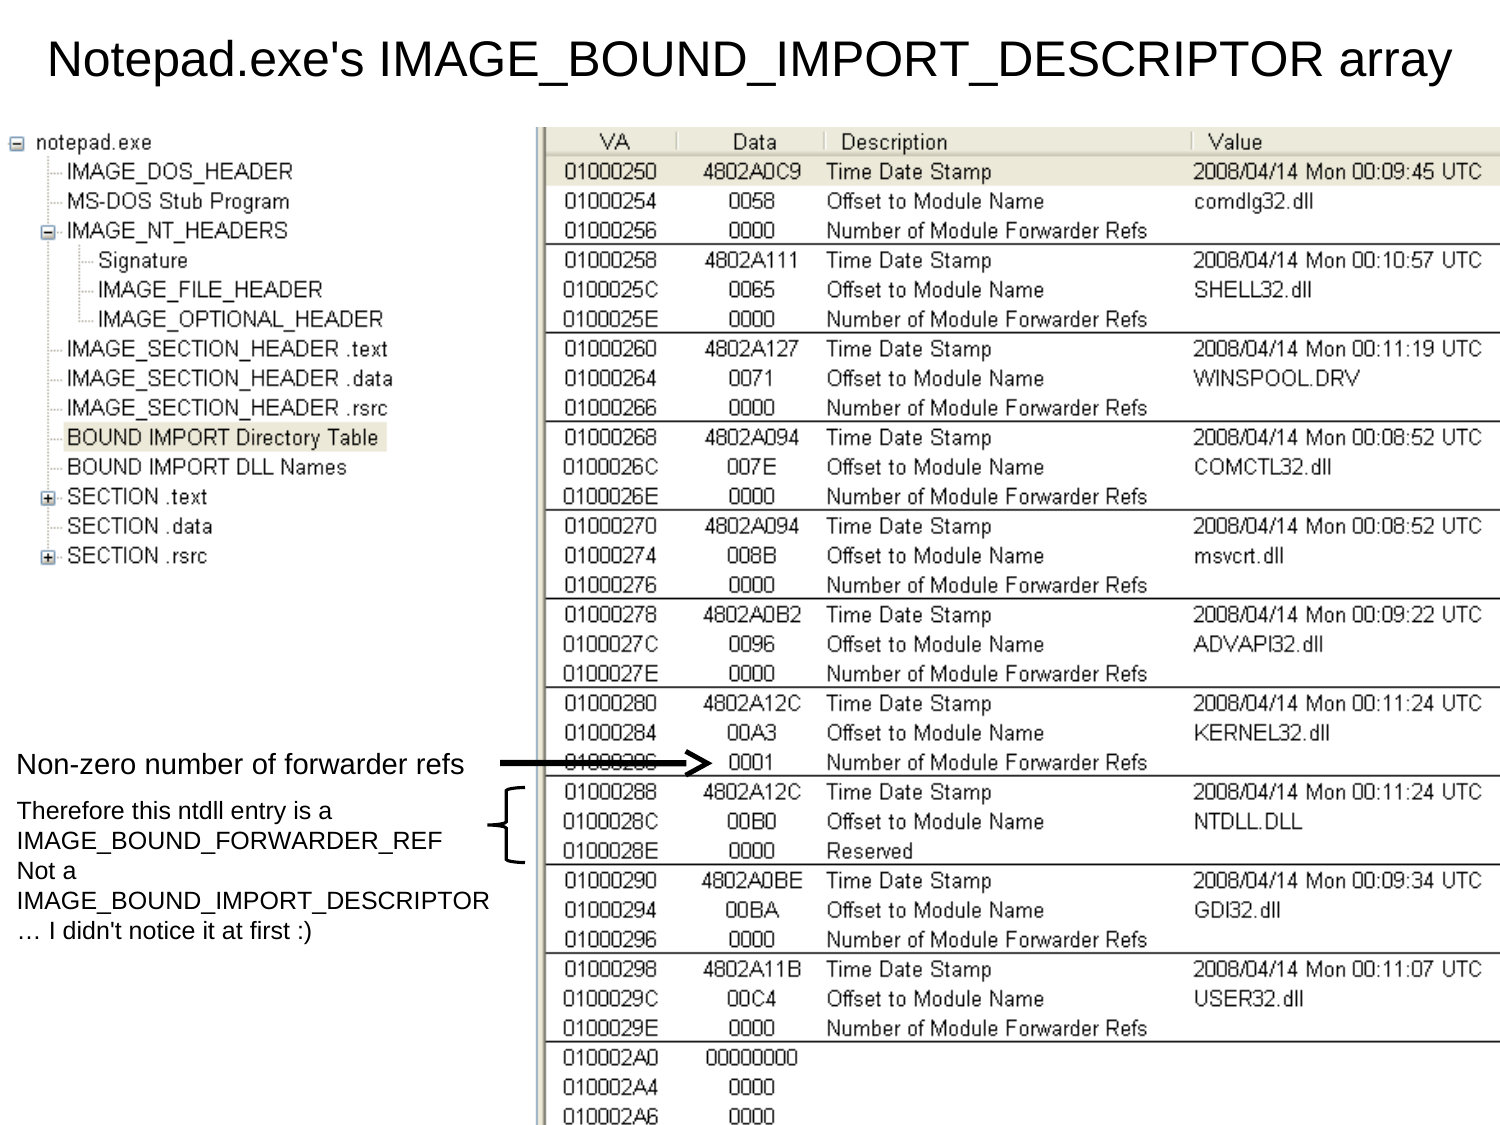

# Notepad.exe's IMAGE_BOUND_IMPORT_DESCRIPTOR array
Non-zero number of forwarder refs
Therefore this ntdll entry is a
IMAGE_BOUND_FORWARDER_REF
Not a
IMAGE_BOUND_IMPORT_DESCRIPTOR
… I didn't notice it at first :)